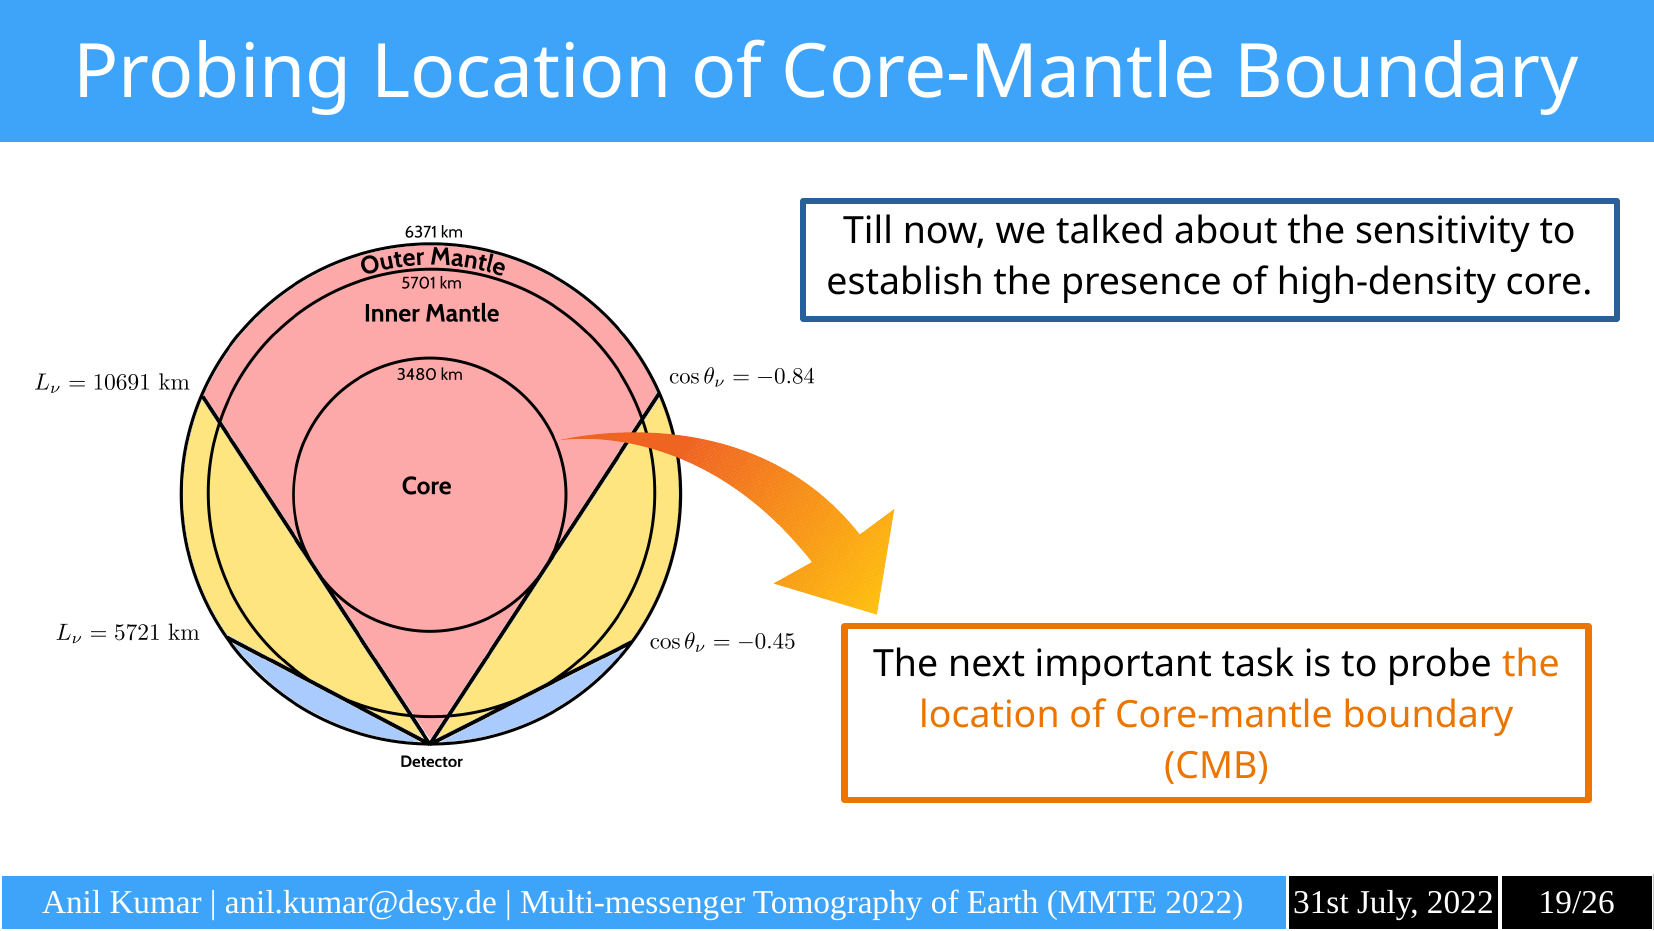

# Probing Location of Core-Mantle Boundary
Till now, we talked about the sensitivity to establish the presence of high-density core.
The next important task is to probe the location of Core-mantle boundary (CMB)
Anil Kumar | anil.kumar@desy.de | Multi-messenger Tomography of Earth (MMTE 2022)
19